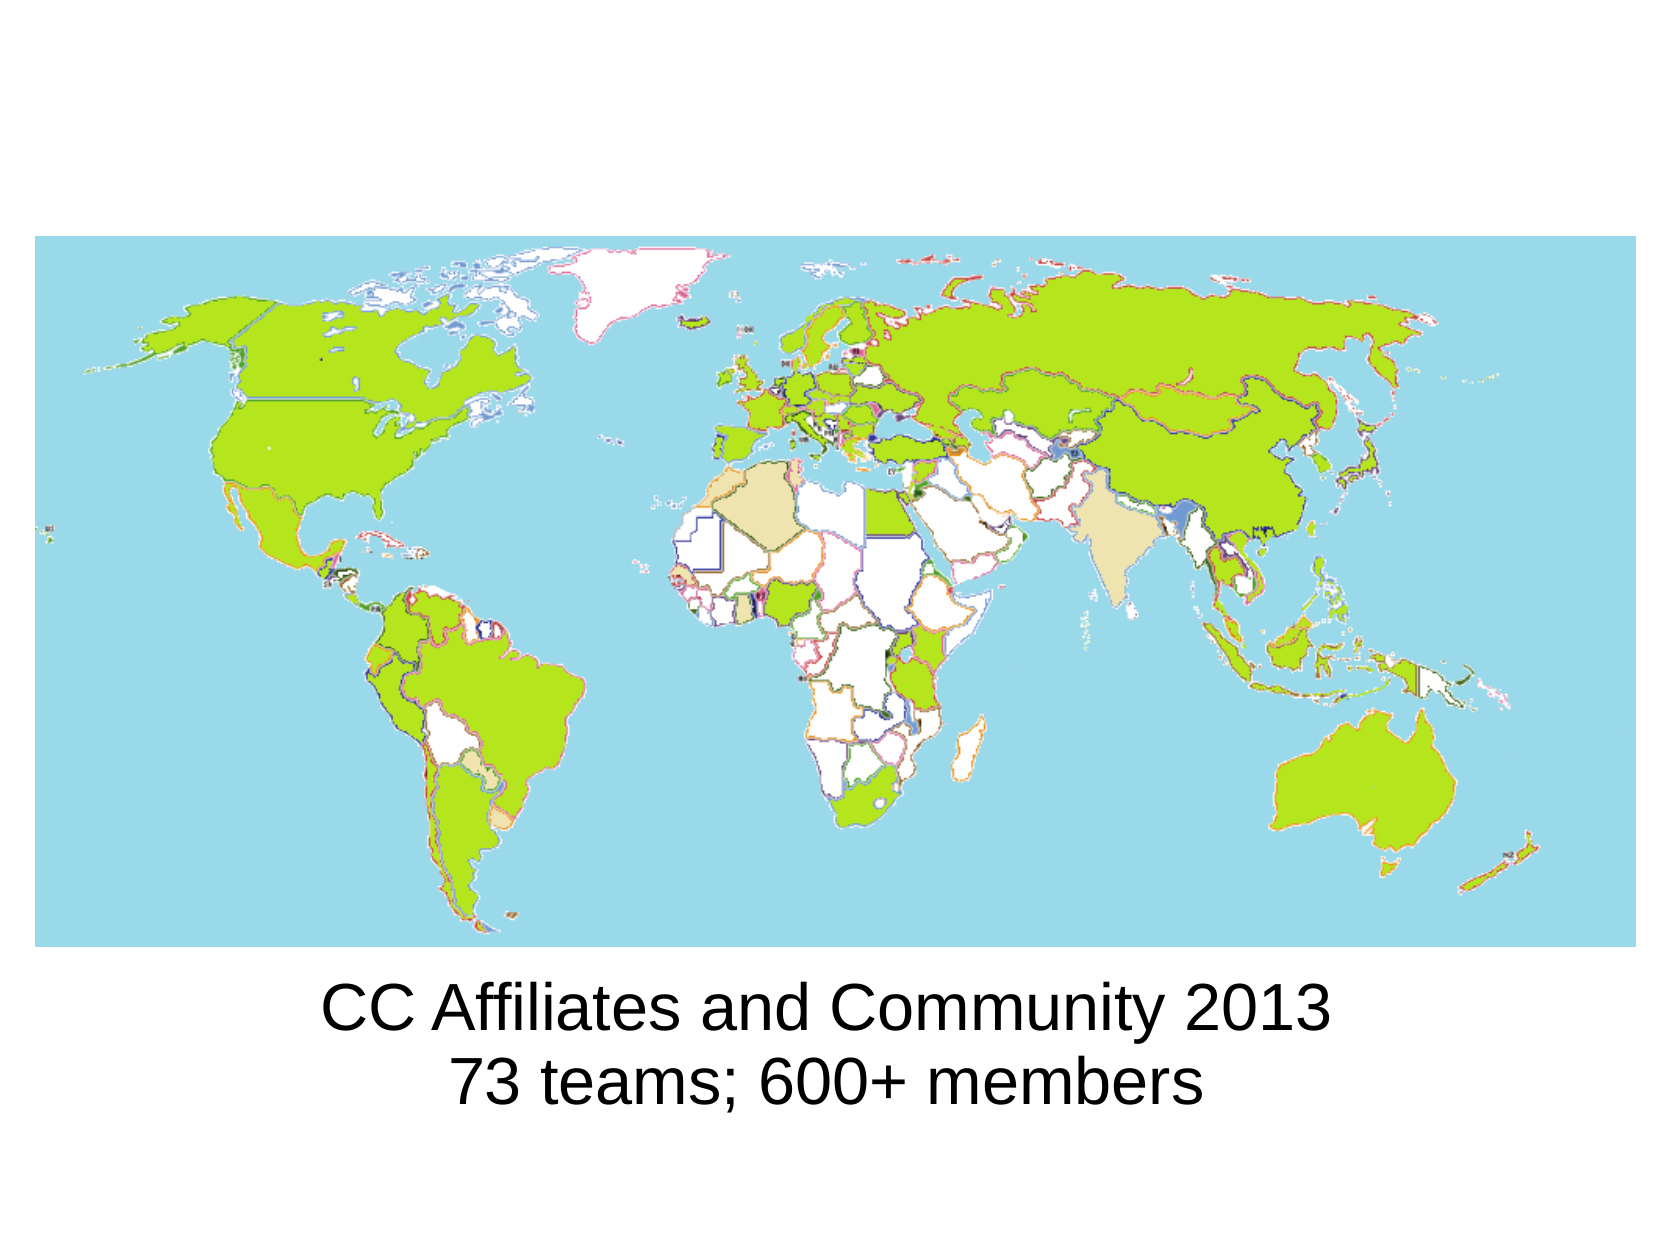

# CC Affiliates and Community 2013
73 teams; 600+ members